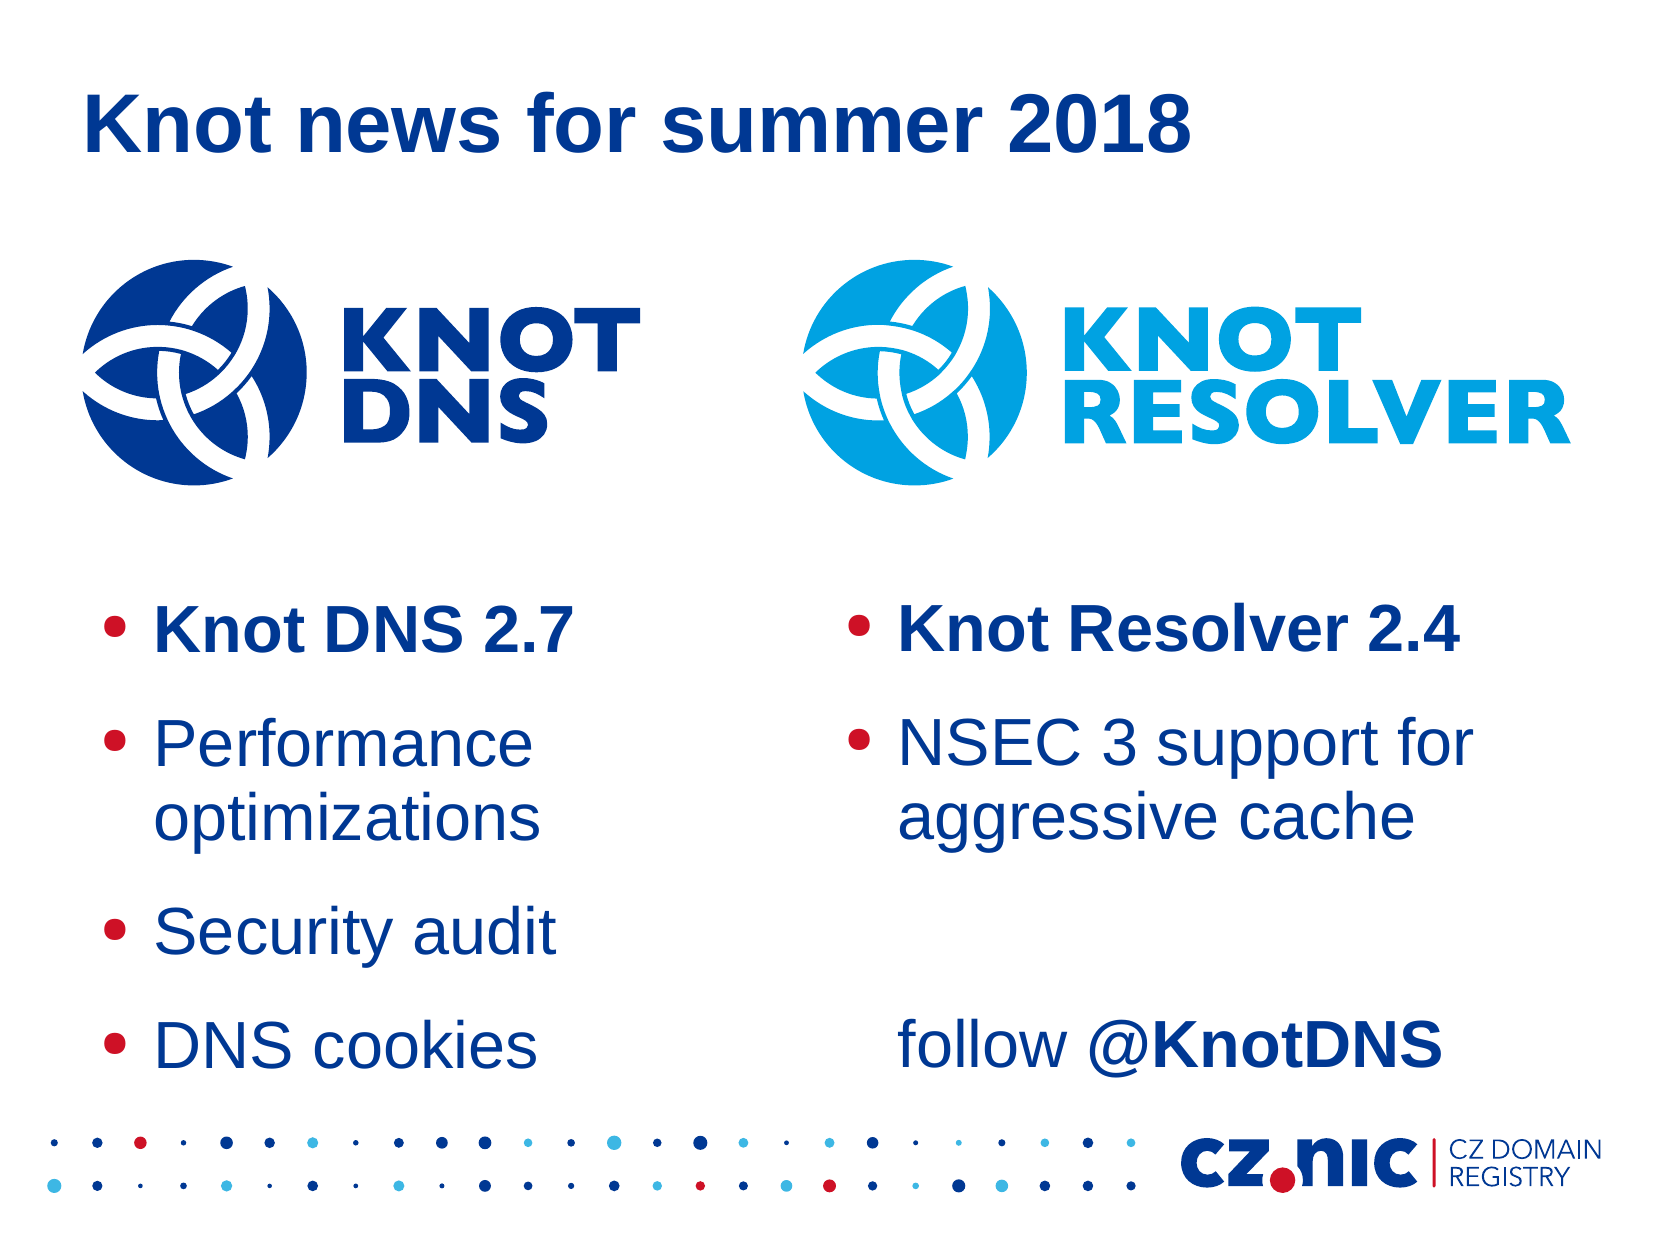

# Knot news for summer 2018
Knot Resolver 2.4
NSEC 3 support for aggressive cache
follow @KnotDNS
Knot DNS 2.7
Performance optimizations
Security audit
DNS cookies